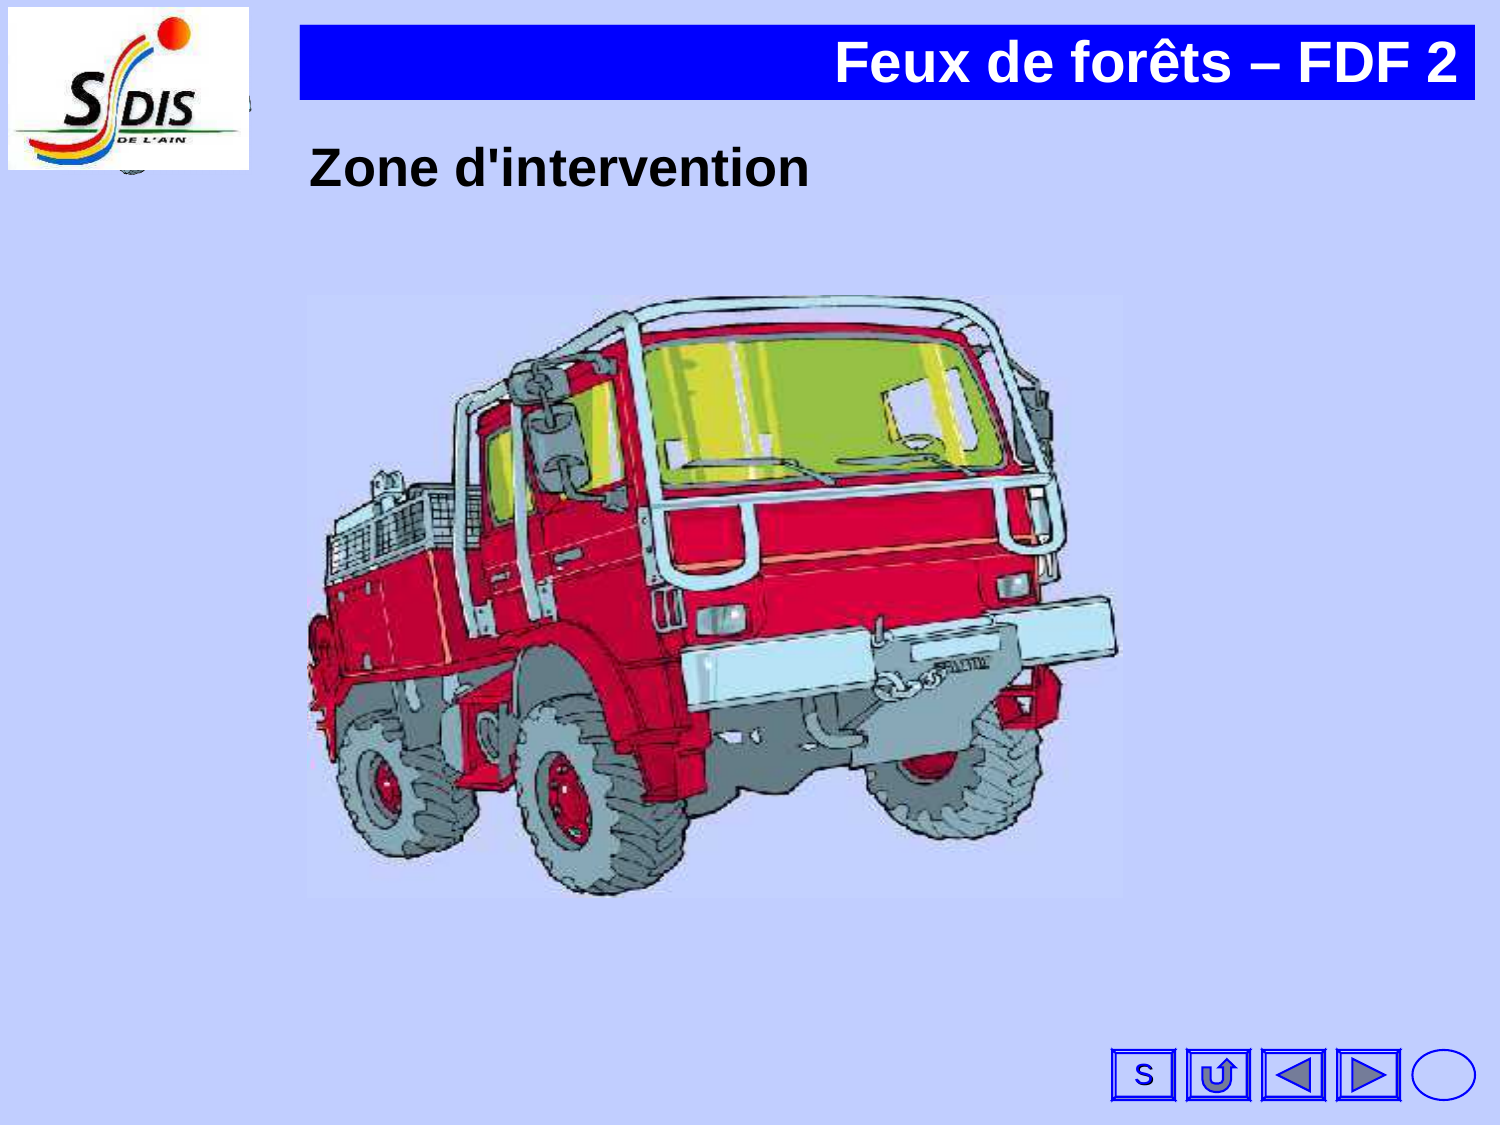

Feux de forêts – FDF 2
Zone d'intervention